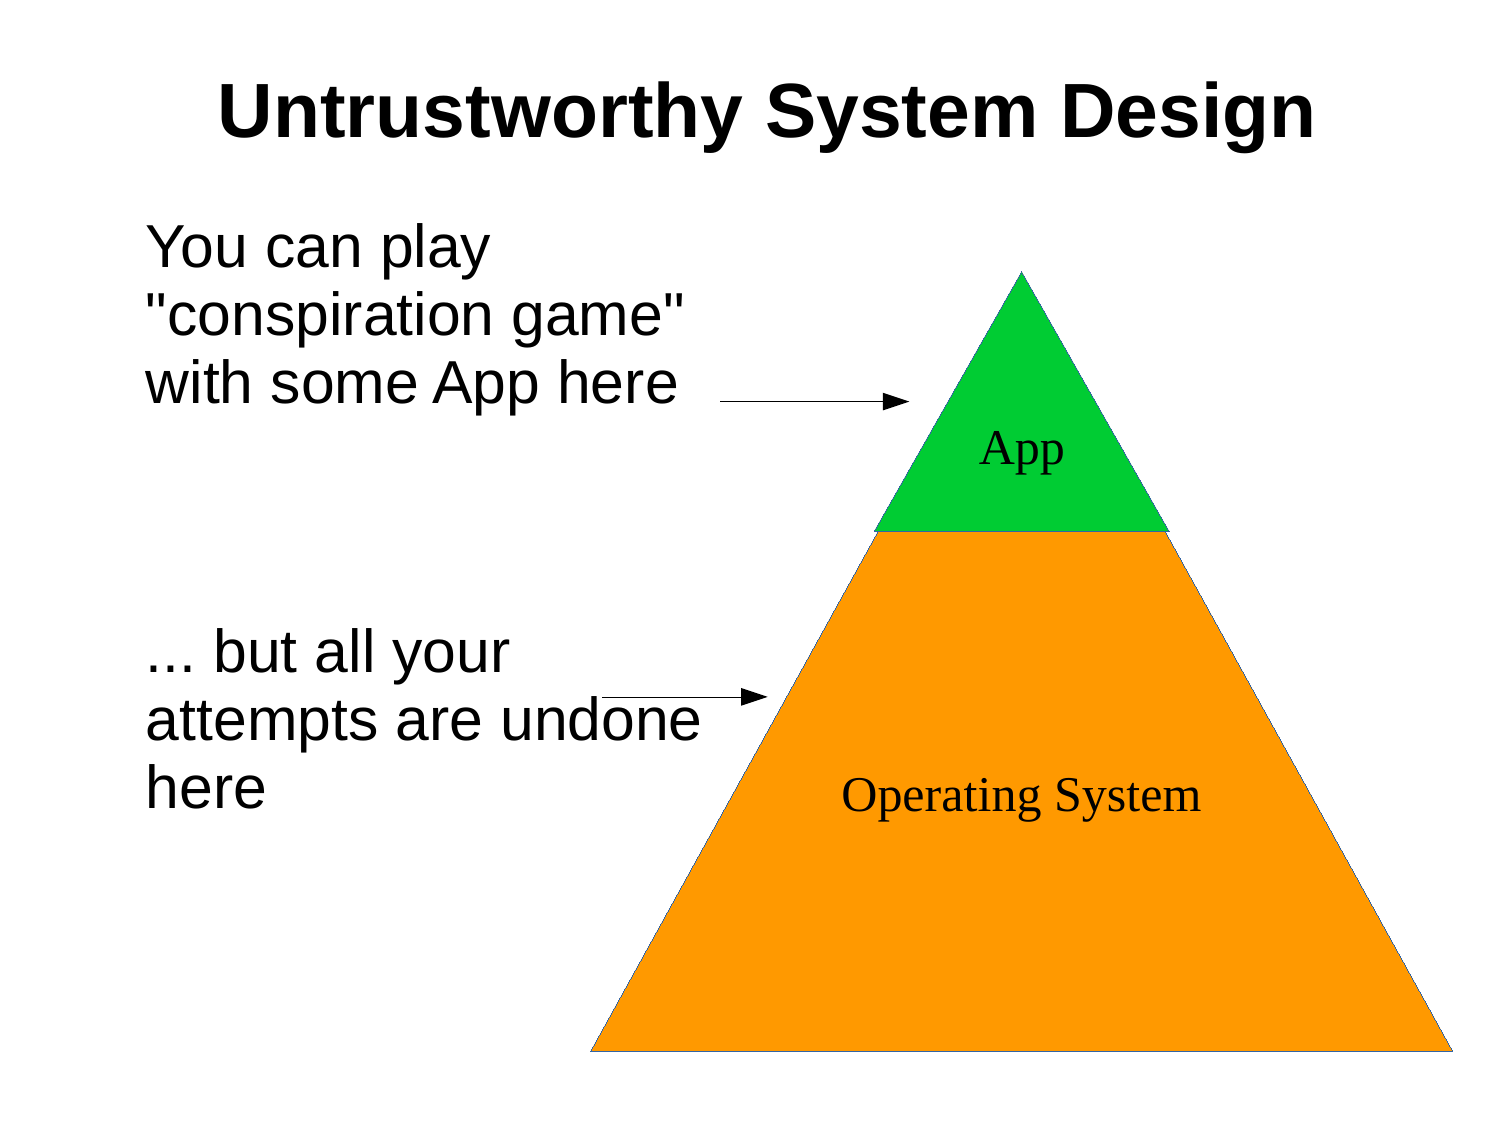

# Untrustworthy System Design
You can play "conspiration game" with some App here
... but all your attempts are undone here
Operating System
App